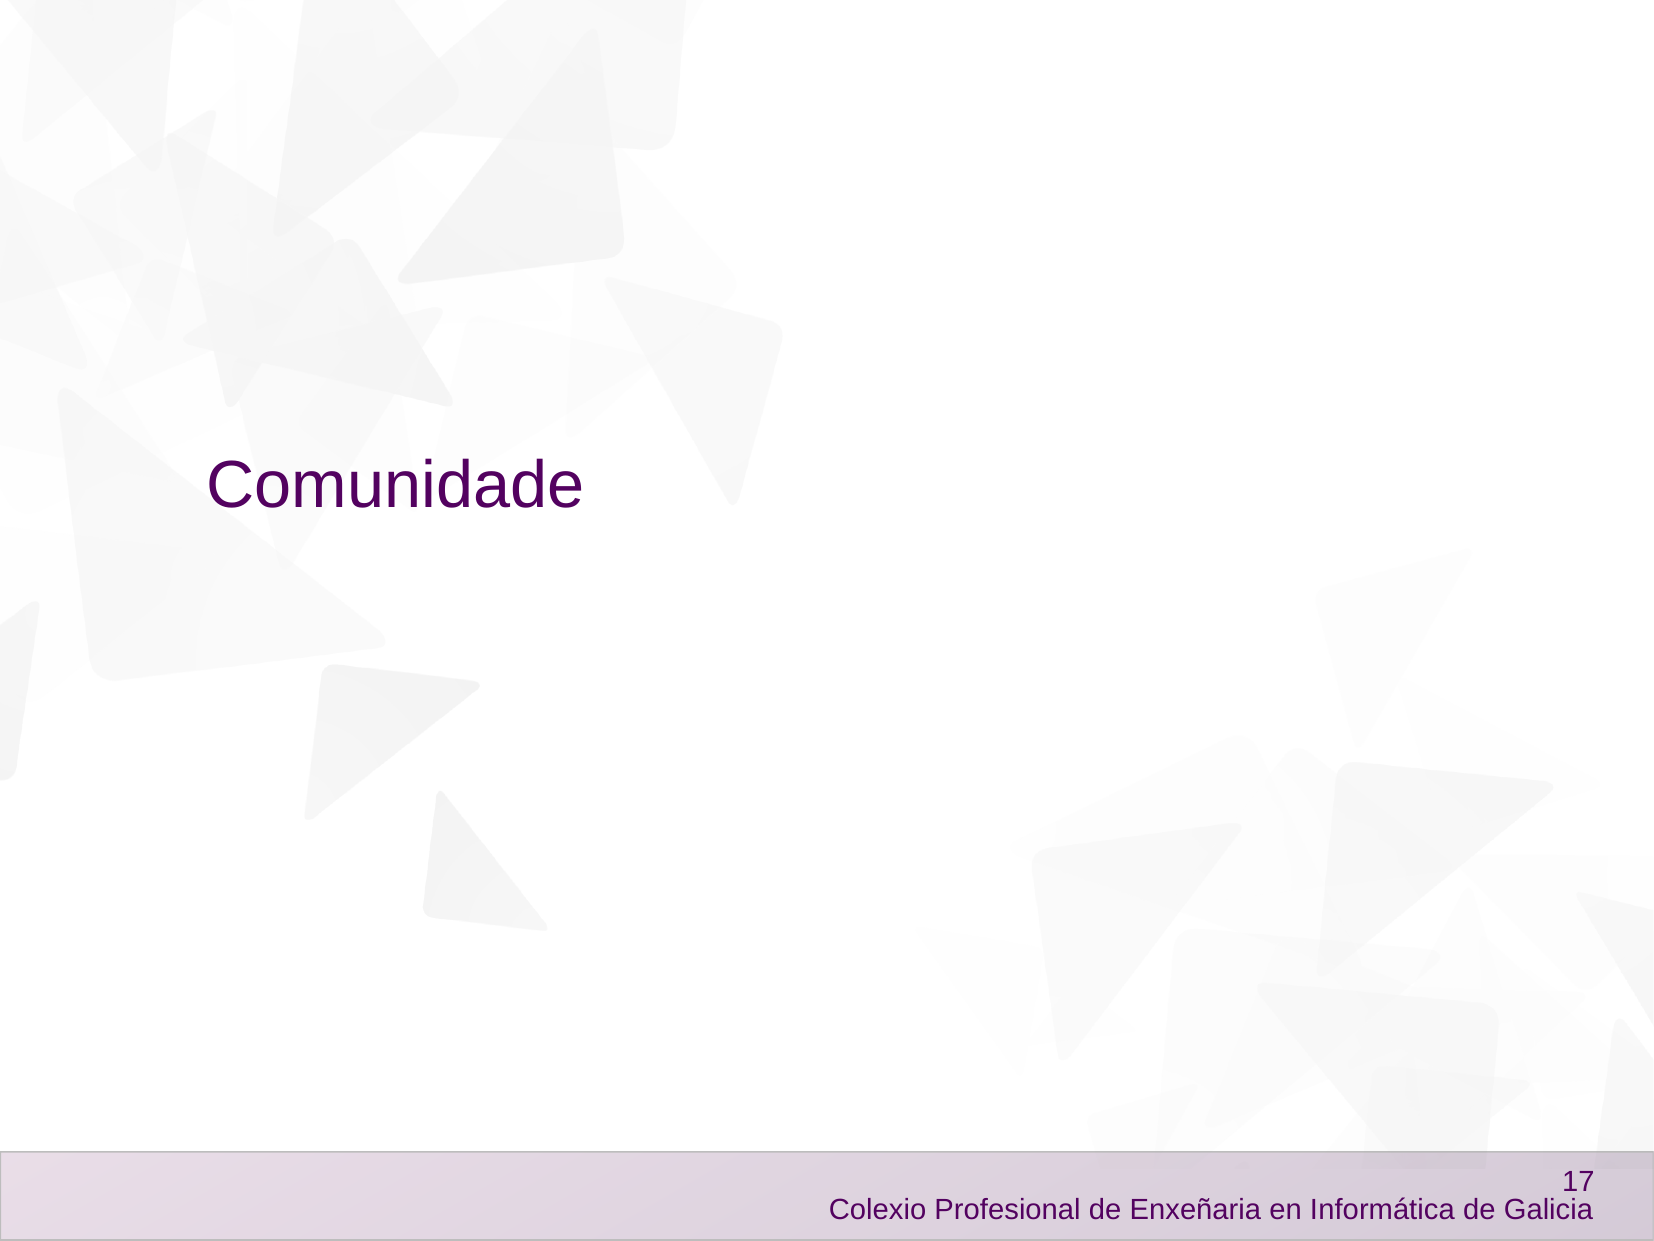

# Comunidade
17
Colexio Profesional de Enxeñaria en Informática de Galicia